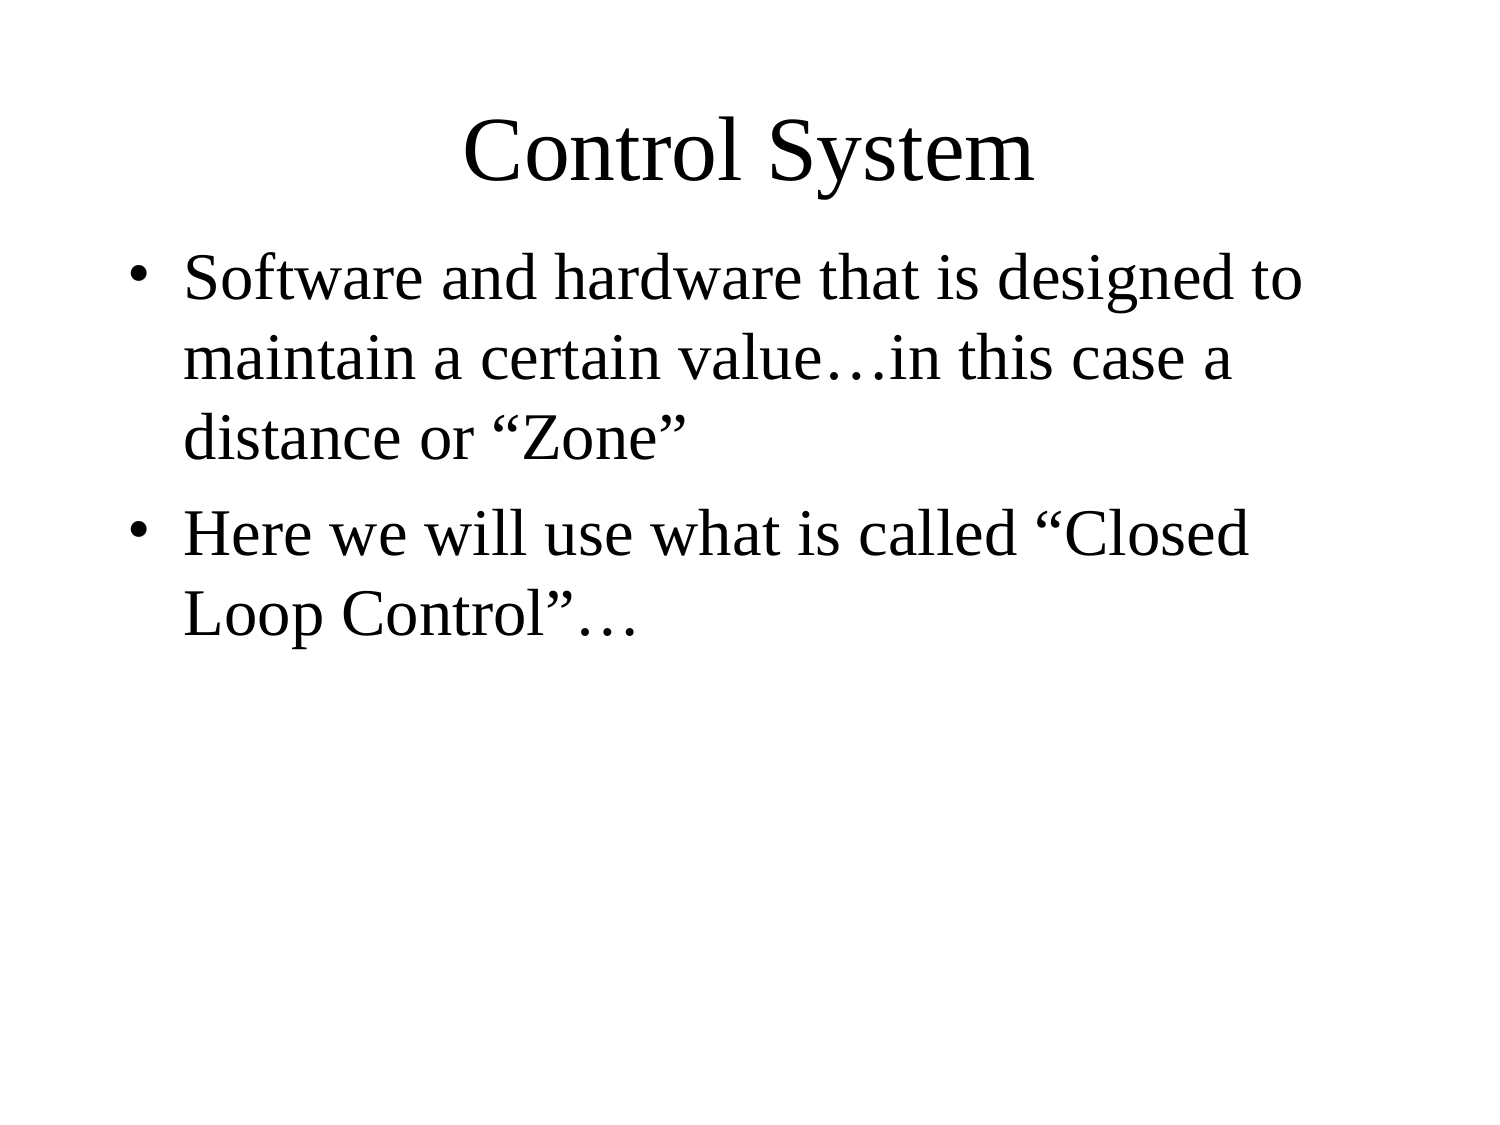

# Control System
Software and hardware that is designed to maintain a certain value…in this case a distance or “Zone”
Here we will use what is called “Closed Loop Control”…